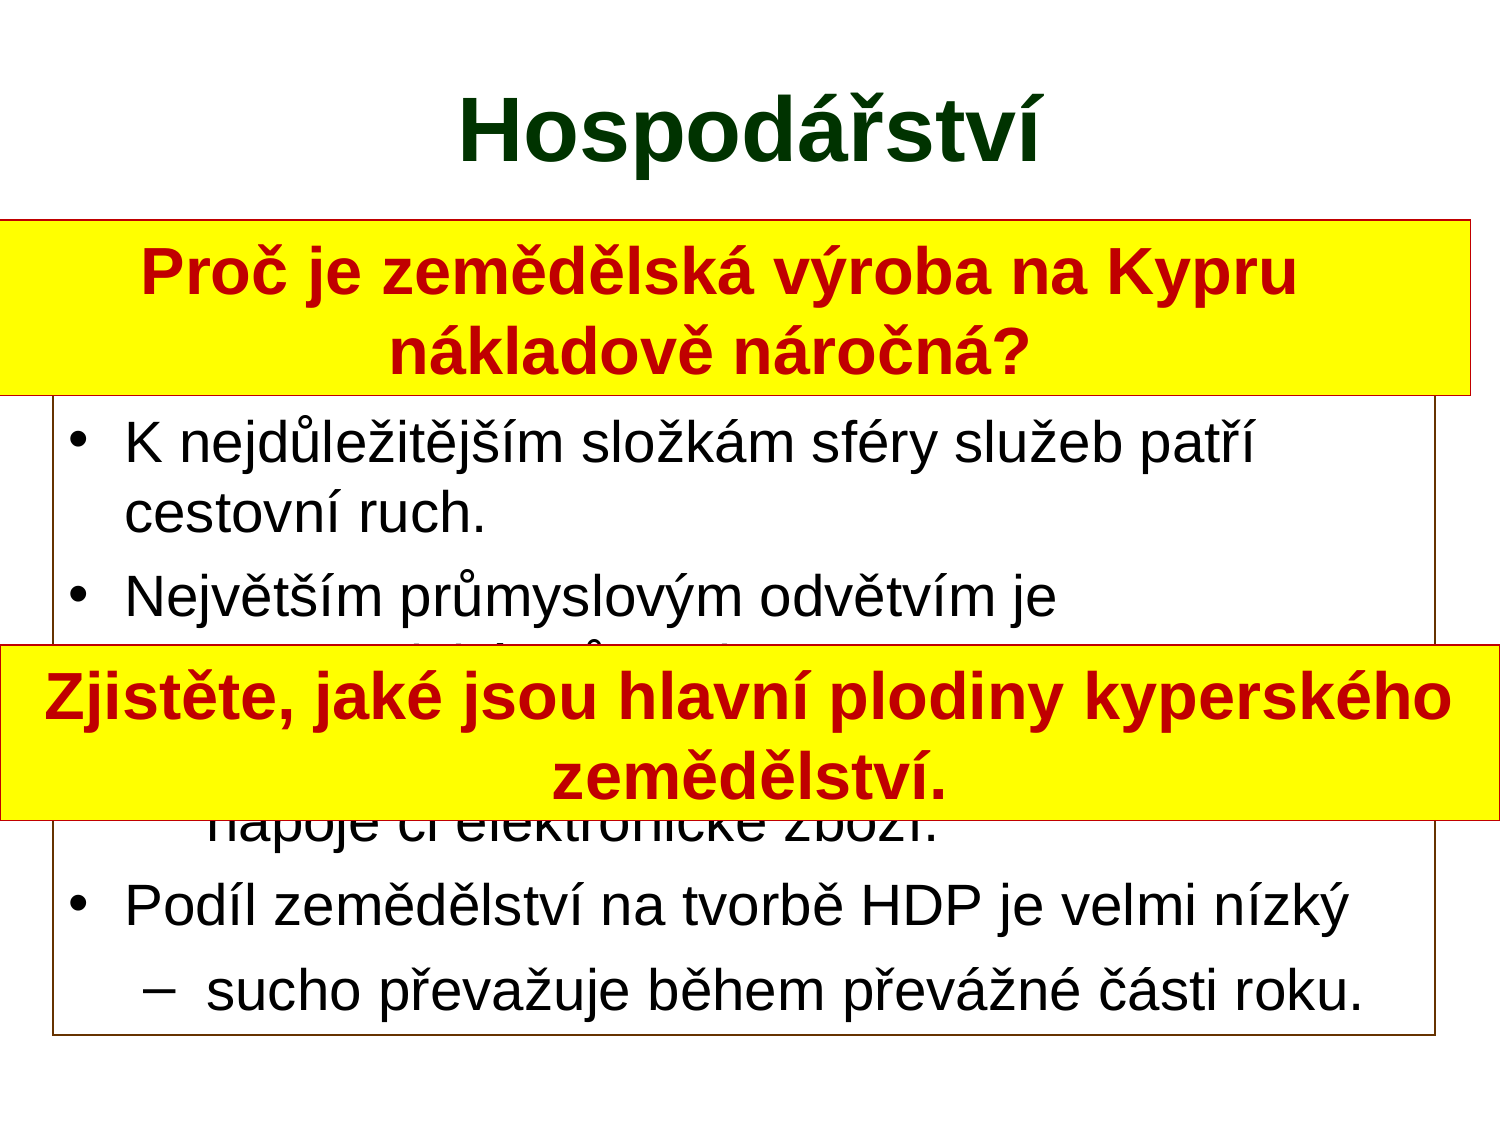

# Hospodářství
Proč je zemědělská výroba na Kypru nákladově náročná?
Ekonomika využívá hlavně sektoru služeb
 podíl služeb na HDP přesahuje 80 %.
K nejdůležitějším složkám sféry služeb patří cestovní ruch.
Největším průmyslovým odvětvím je zpracovatelský průmysl:
 vyváží se farmaceutické výrobky, potraviny,
 nápoje či elektronické zboží.
Podíl zemědělství na tvorbě HDP je velmi nízký
 sucho převažuje během převážné části roku.
Zjistěte, jaké jsou hlavní plodiny kyperského zemědělství.